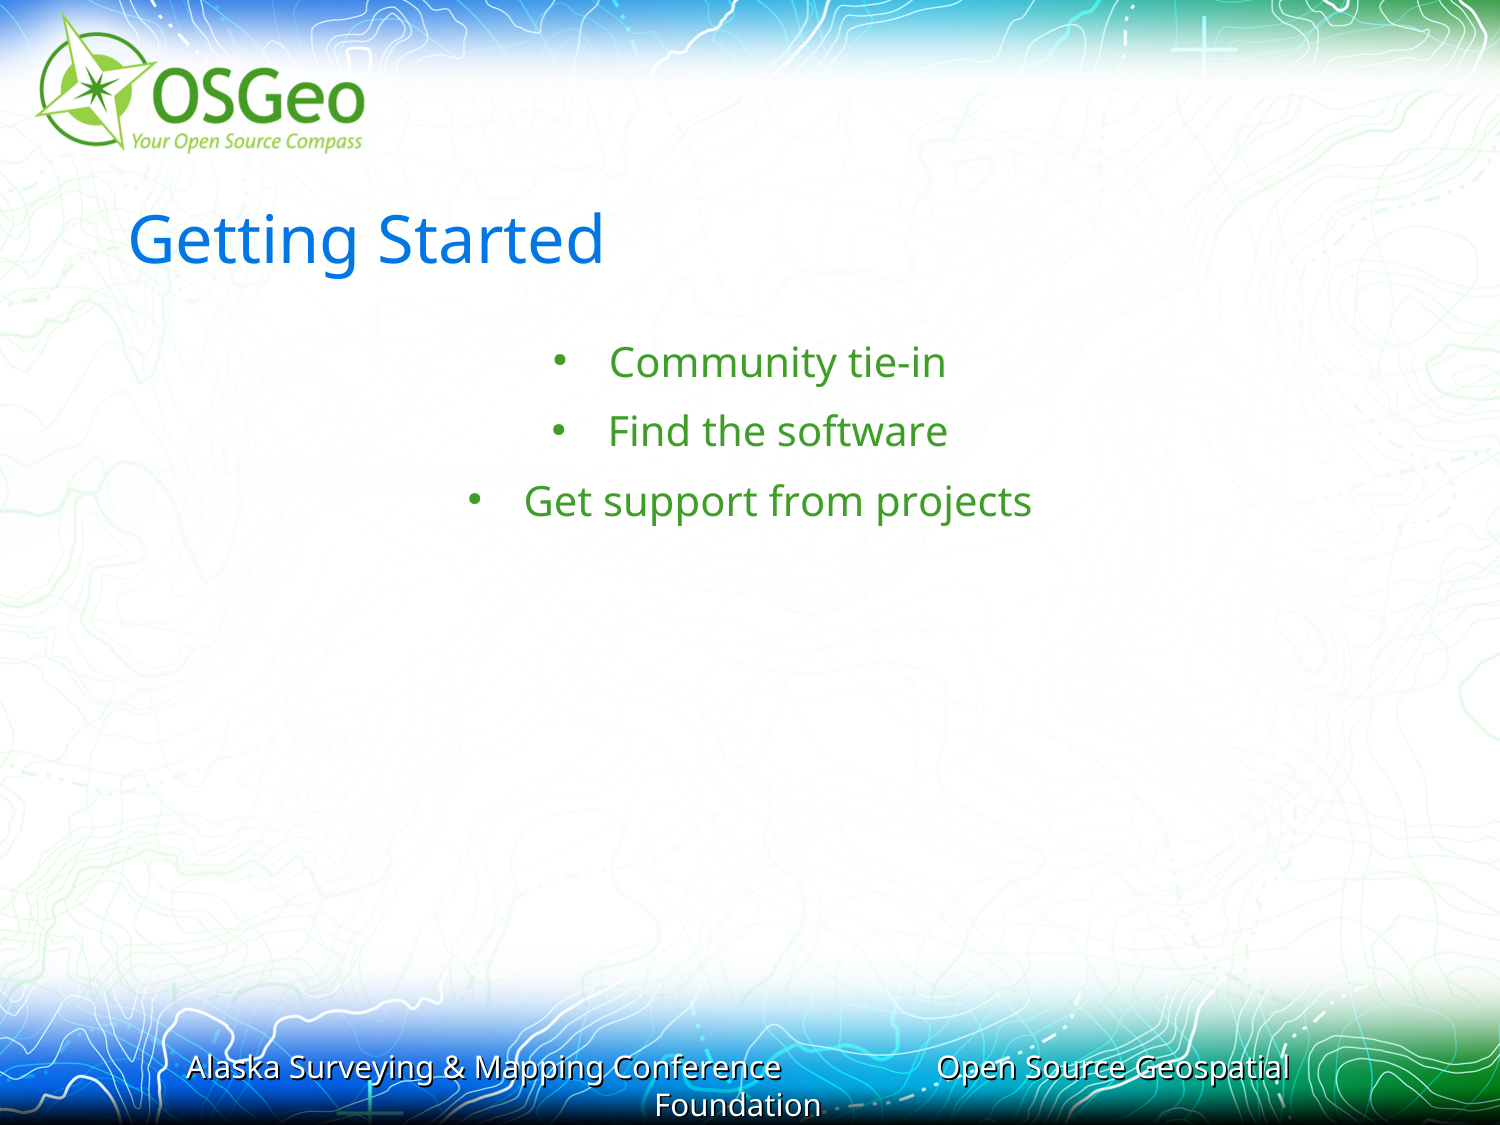

# Getting Started
Community tie-in
Find the software
Get support from projects